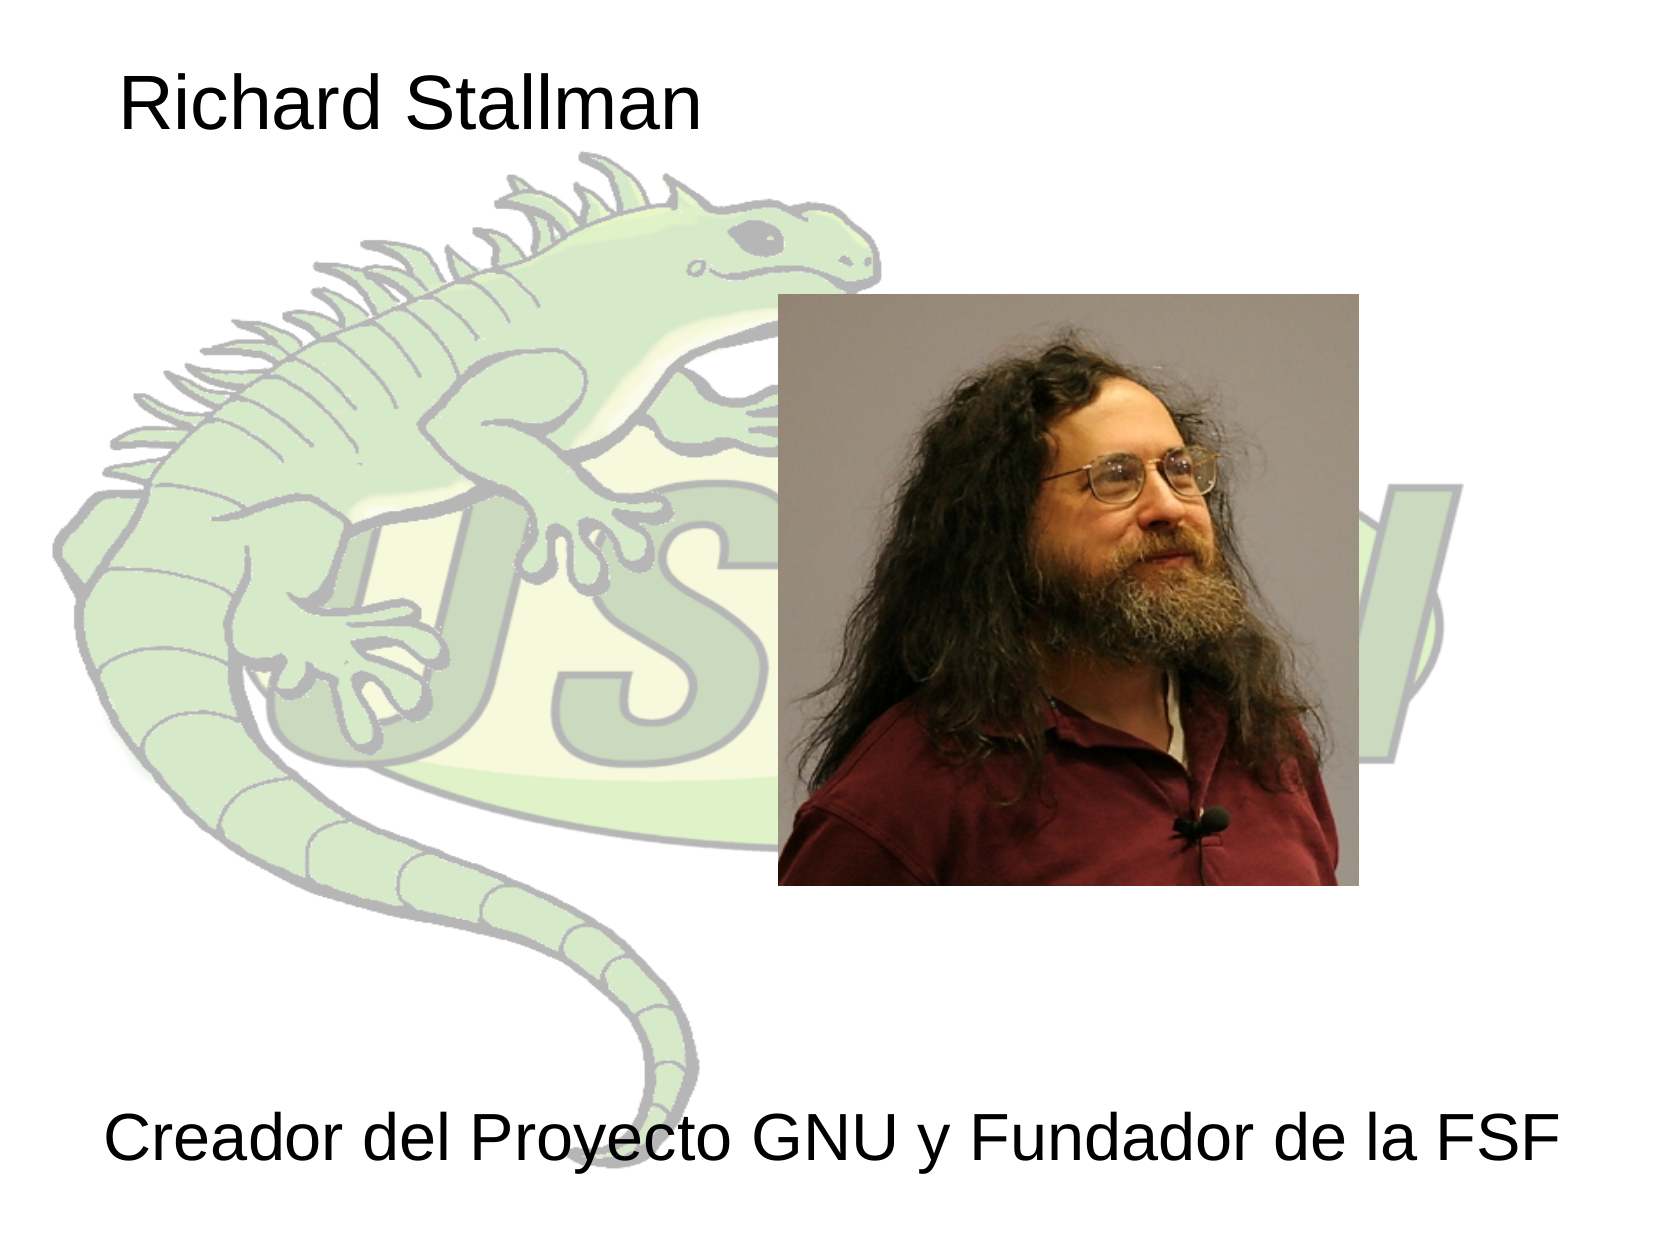

Richard Stallman
# Creador del Proyecto GNU y Fundador de la FSF